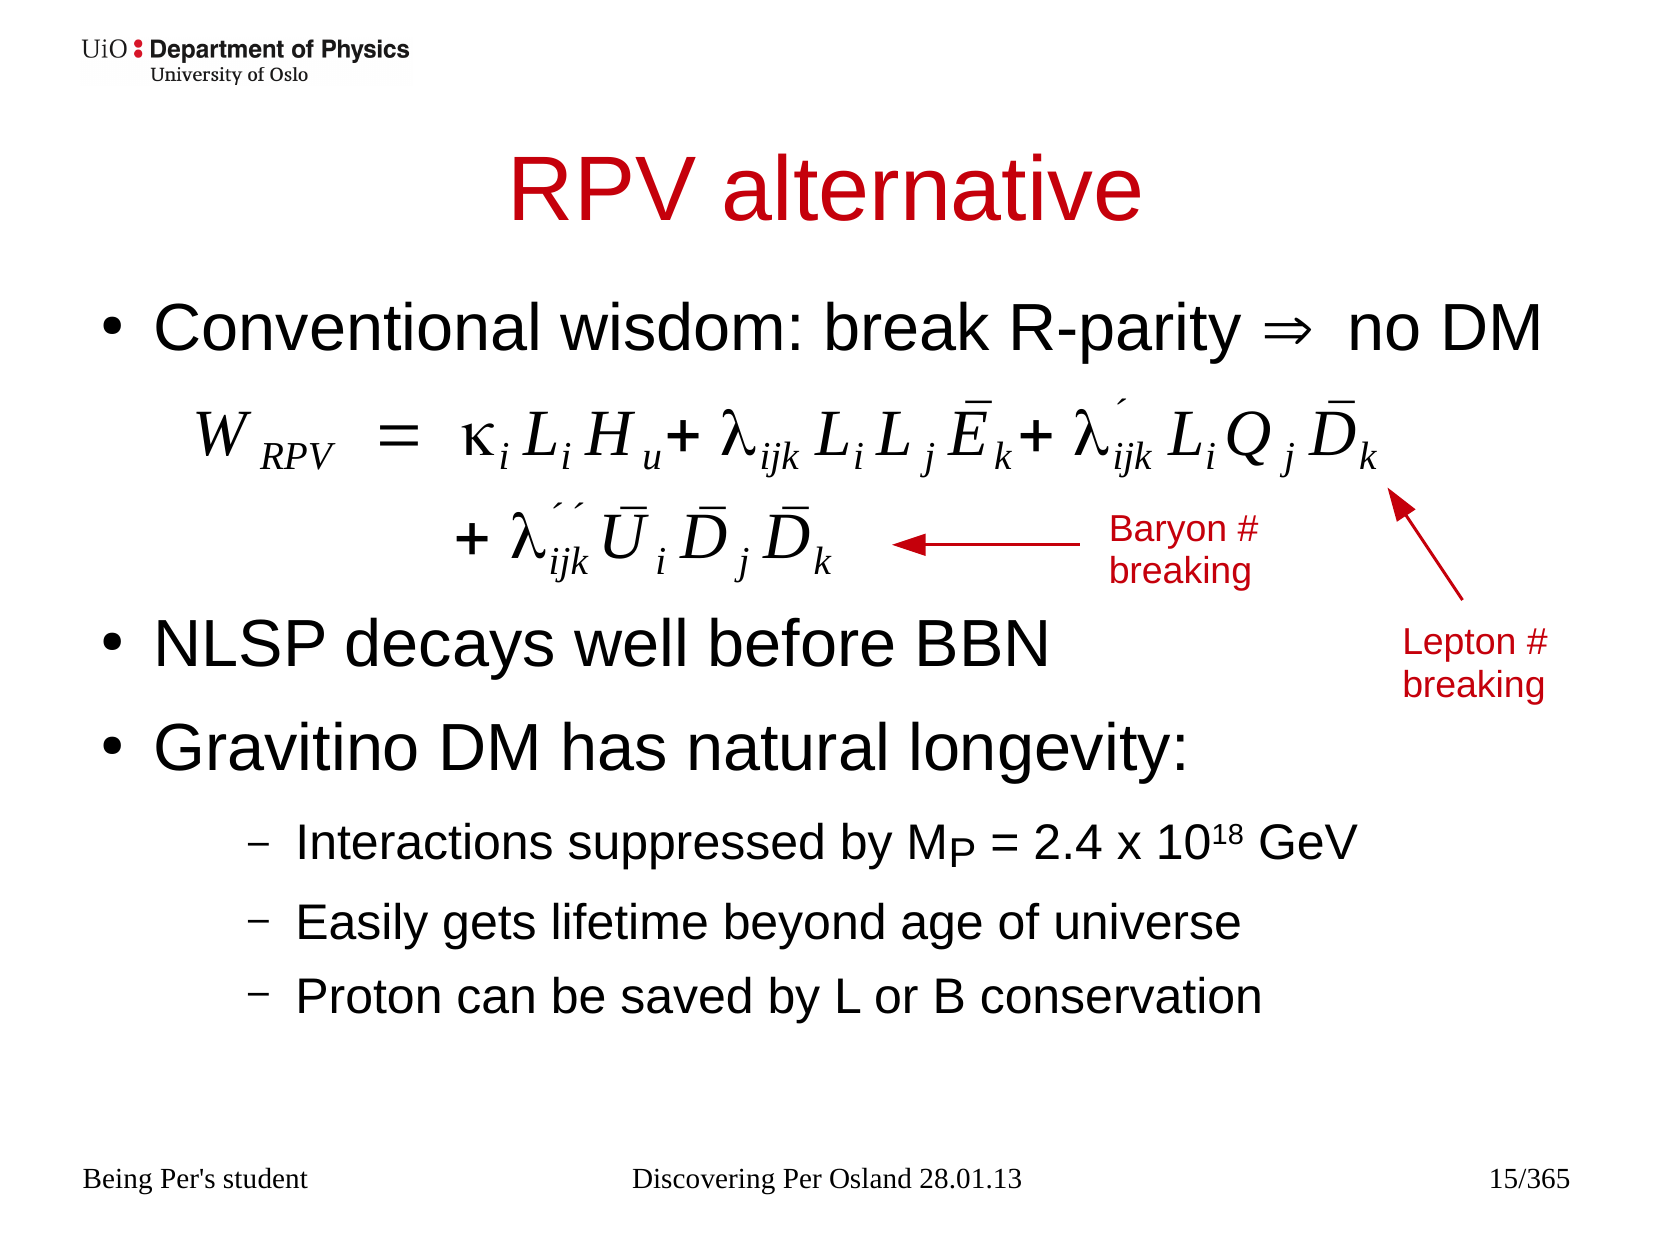

# RPV alternative
Conventional wisdom: break R-parity ⇒ no DM
NLSP decays well before BBN
Gravitino DM has natural longevity:
Interactions suppressed by MP = 2.4 x 1018 GeV
Easily gets lifetime beyond age of universe
Proton can be saved by L or B conservation
Lepton # breaking
Baryon # breaking
Being Per's student
Discovering Per Osland 28.01.13
15